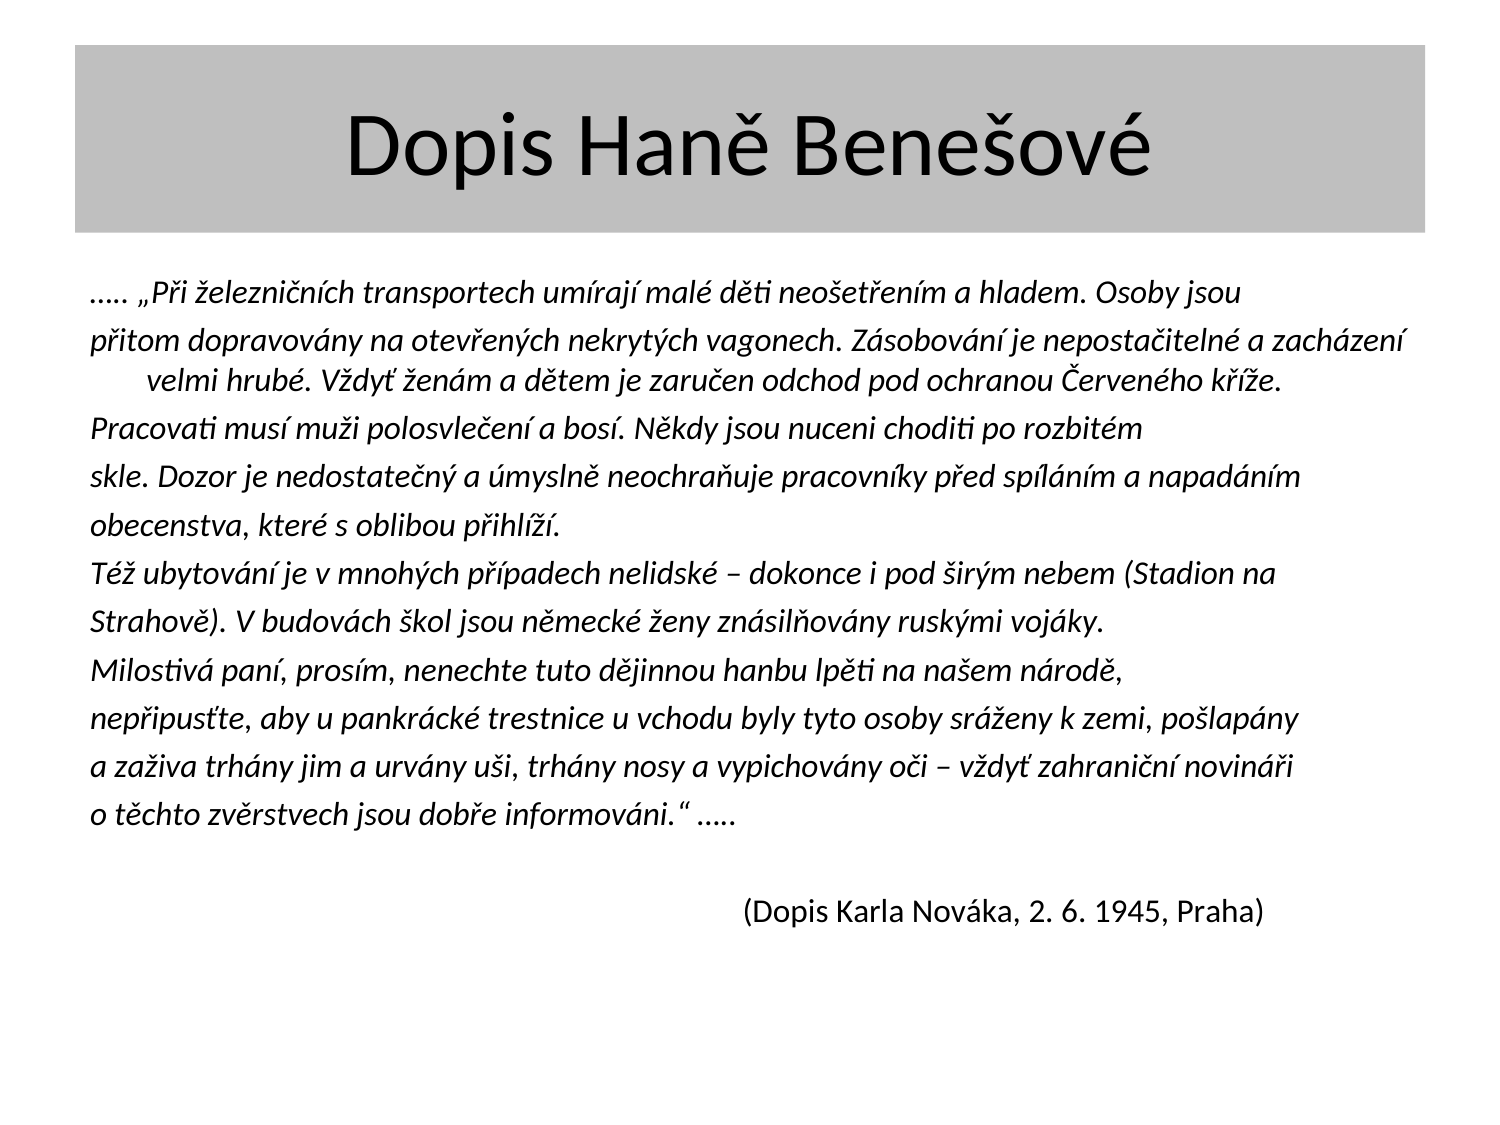

# Dopis Haně Benešové
….. „Při železničních transportech umírají malé děti neošetřením a hladem. Osoby jsou
přitom dopravovány na otevřených nekrytých vagonech. Zásobování je nepostačitelné a zacházení velmi hrubé. Vždyť ženám a dětem je zaručen odchod pod ochranou Červeného kříže.
Pracovati musí muži polosvlečení a bosí. Někdy jsou nuceni choditi po rozbitém
skle. Dozor je nedostatečný a úmyslně neochraňuje pracovníky před spíláním a napadáním
obecenstva, které s oblibou přihlíží.
Též ubytování je v mnohých případech nelidské – dokonce i pod širým nebem (Stadion na
Strahově). V budovách škol jsou německé ženy znásilňovány ruskými vojáky.
Milostivá paní, prosím, nenechte tuto dějinnou hanbu lpěti na našem národě,
nepřipusťte, aby u pankrácké trestnice u vchodu byly tyto osoby sráženy k zemi, pošlapány
a zaživa trhány jim a urvány uši, trhány nosy a vypichovány oči – vždyť zahraniční novináři
o těchto zvěrstvech jsou dobře informováni.“ …..
 (Dopis Karla Nováka, 2. 6. 1945, Praha)